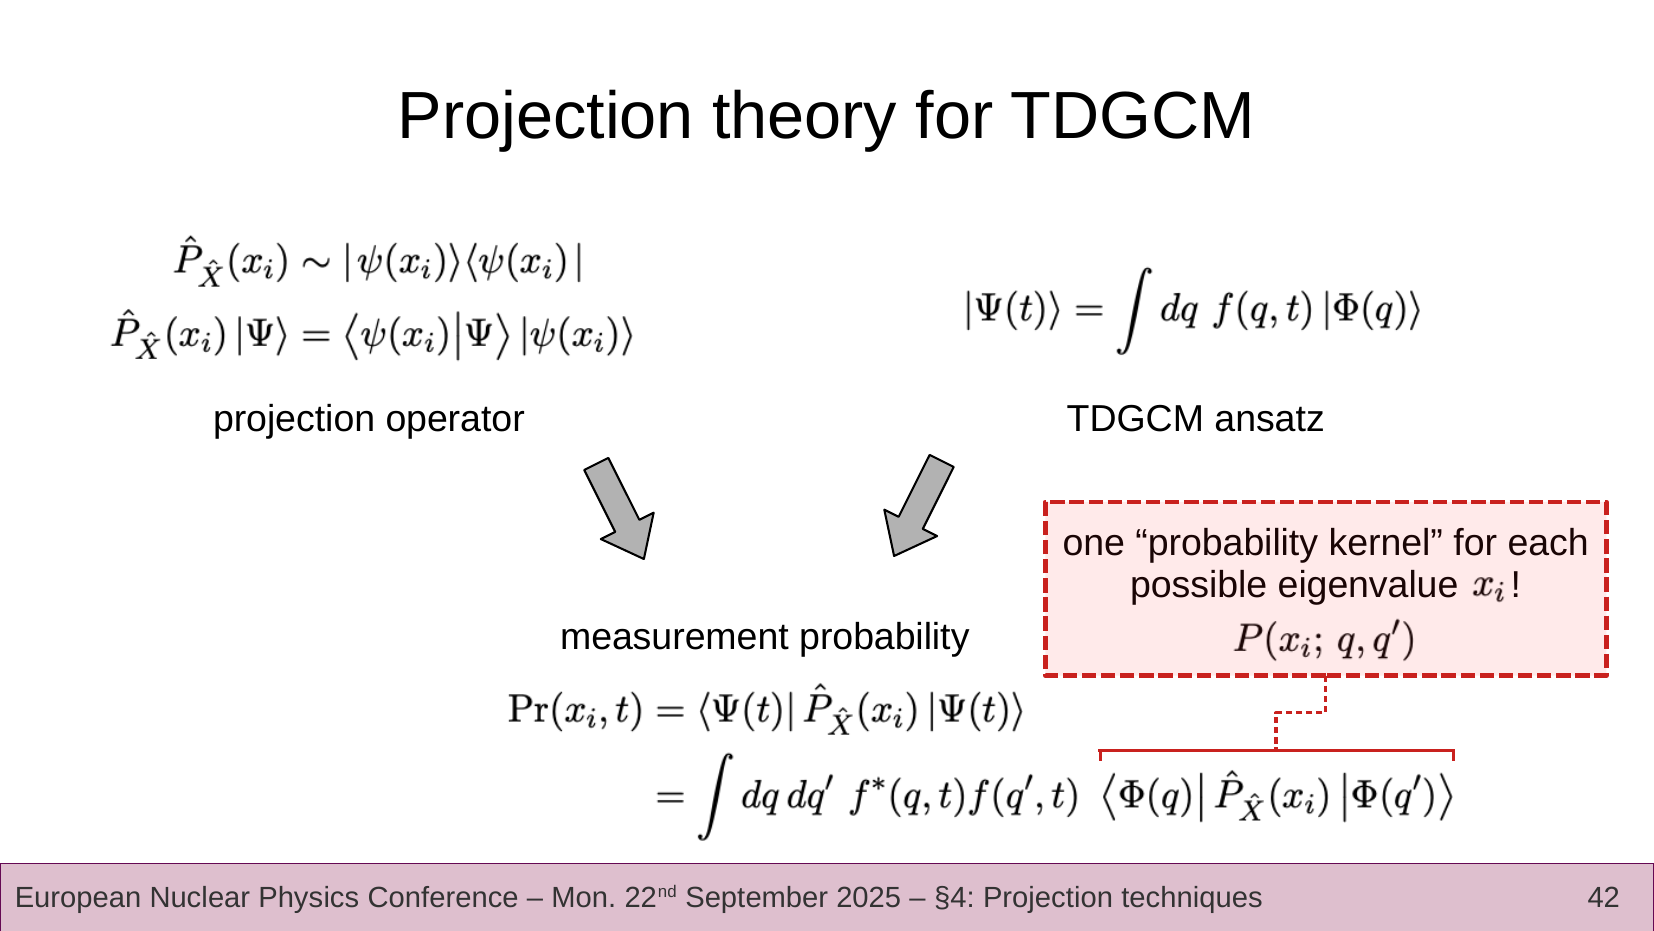

# Projection theory for TDGCM
projection operator
TDGCM ansatz
one “probability kernel” for each possible eigenvalue !
measurement probability
European Nuclear Physics Conference – Mon. 22nd September 2025 – §4: Projection techniques